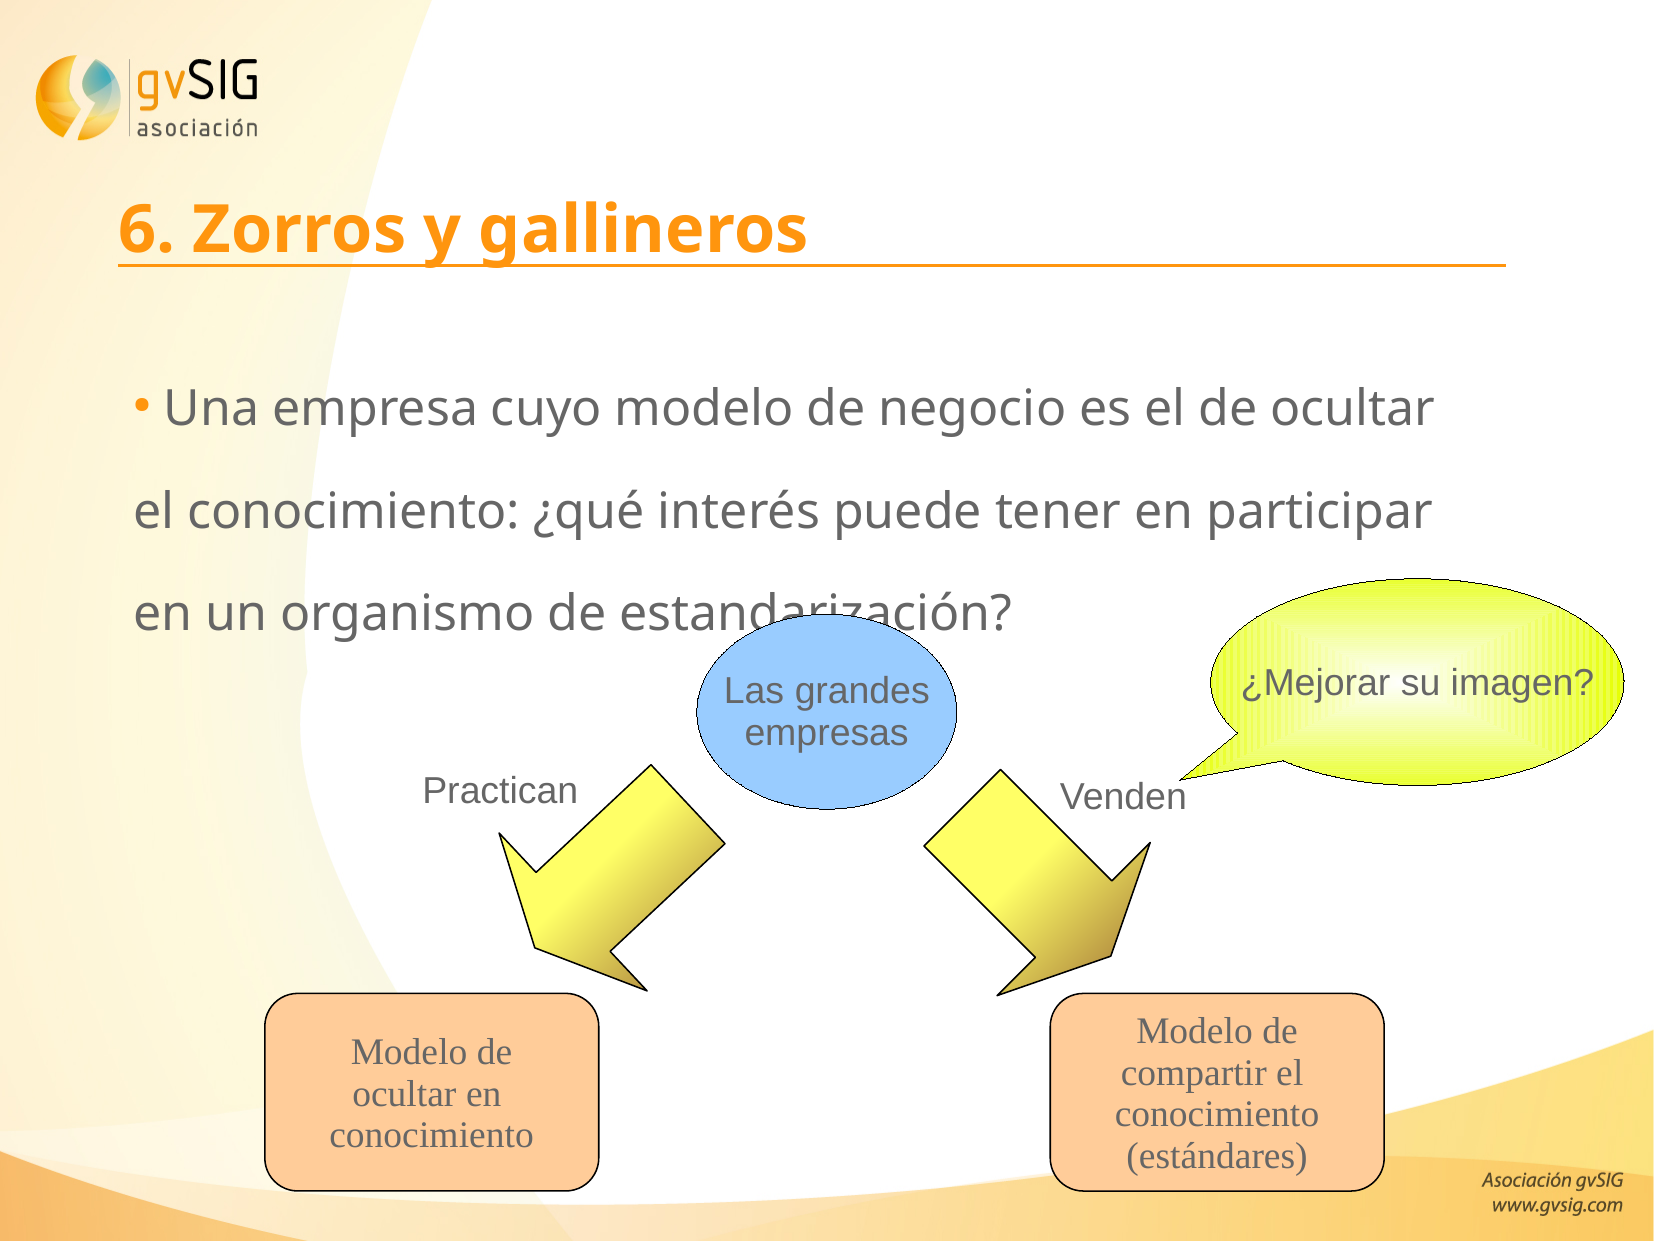

# 6. Zorros y gallineros
 Una empresa cuyo modelo de negocio es el de ocultar el conocimiento: ¿qué interés puede tener en participar en un organismo de estandarización?
¿Mejorar su imagen?
Las grandes
empresas
Practican
Venden
Modelo de
ocultar en
conocimiento
Modelo de
compartir el
conocimiento
(estándares)